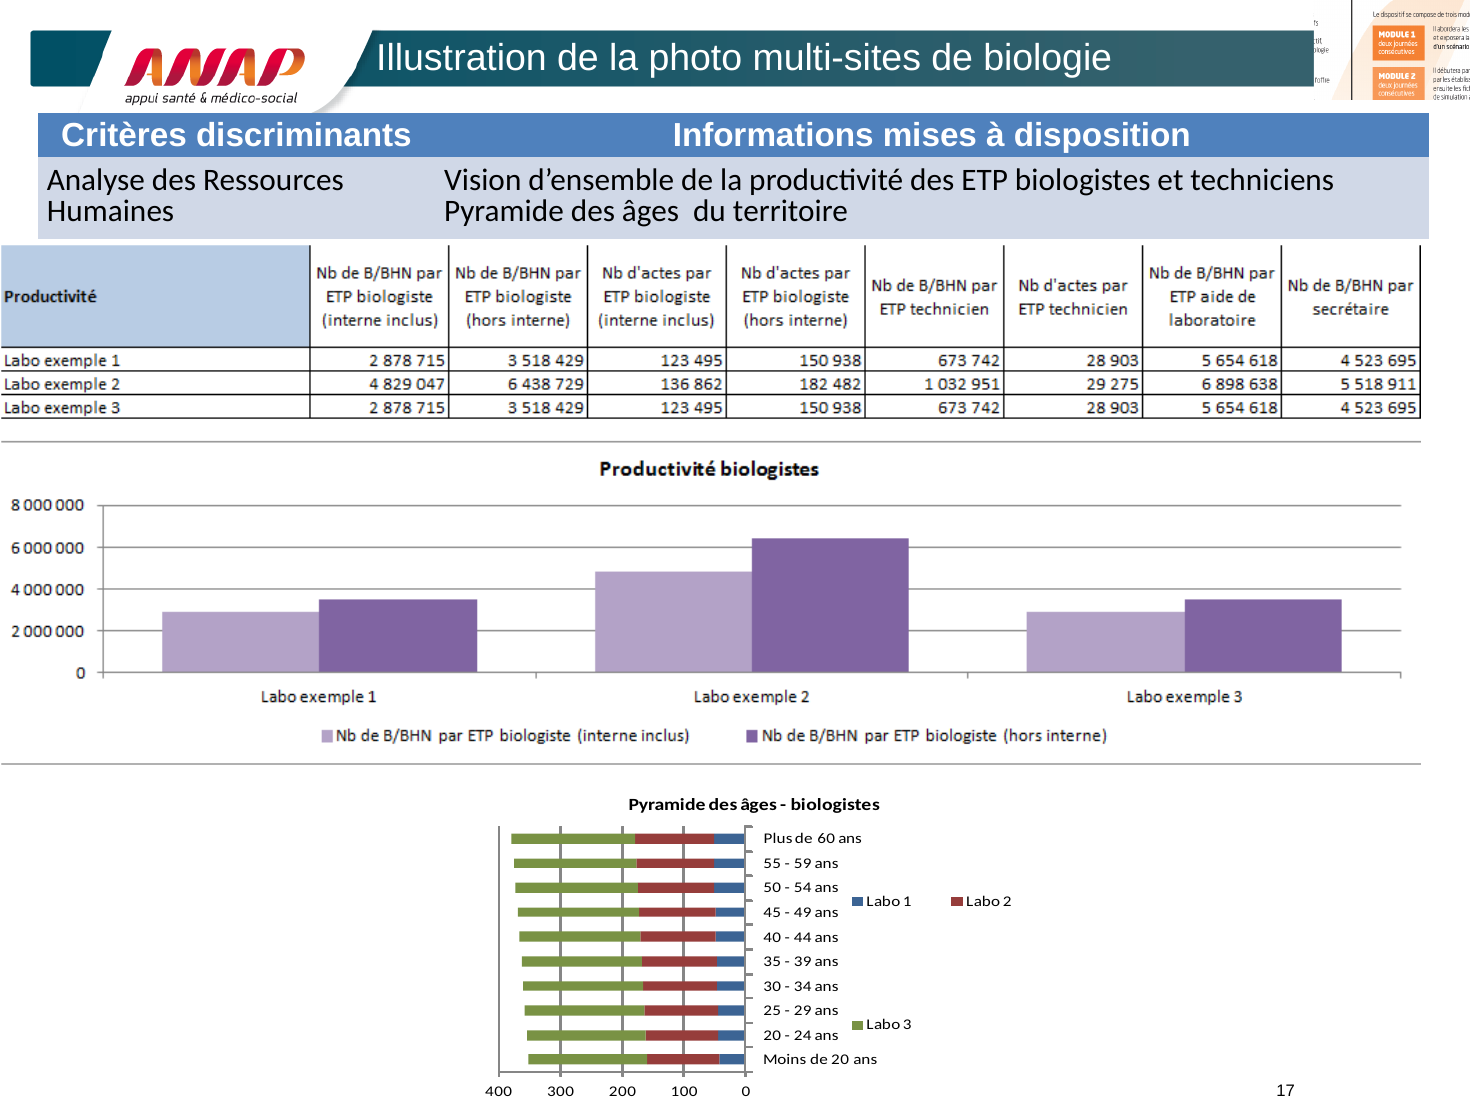

# Illustration de la photo multi-sites de biologie
| Critères discriminants | Informations mises à disposition |
| --- | --- |
| Analyse des Ressources Humaines | Vision d’ensemble de la productivité des ETP biologistes et techniciens Pyramide des âges du territoire |